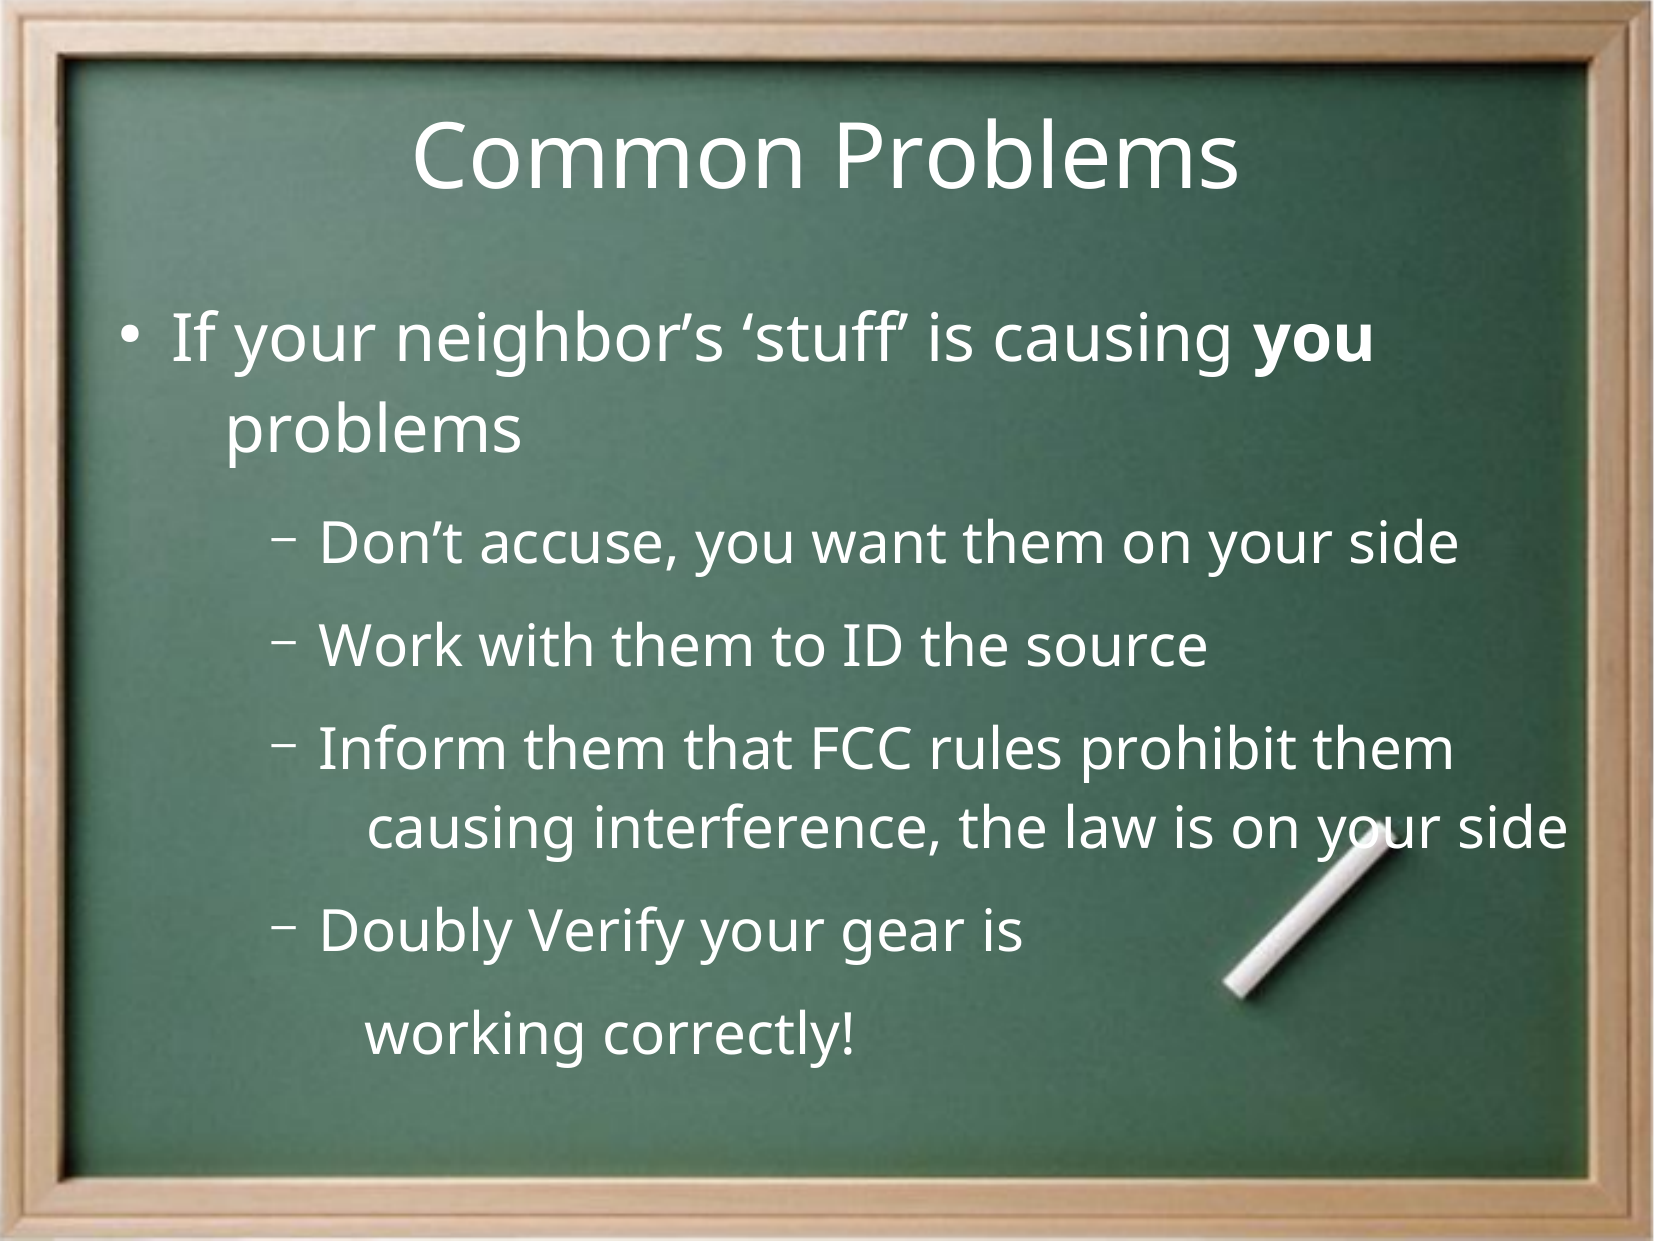

# Common Problems
If your neighbor’s ‘stuff’ is causing you problems
Don’t accuse, you want them on your side
Work with them to ID the source
Inform them that FCC rules prohibit them causing interference, the law is on your side
Doubly Verify your gear is
 working correctly!